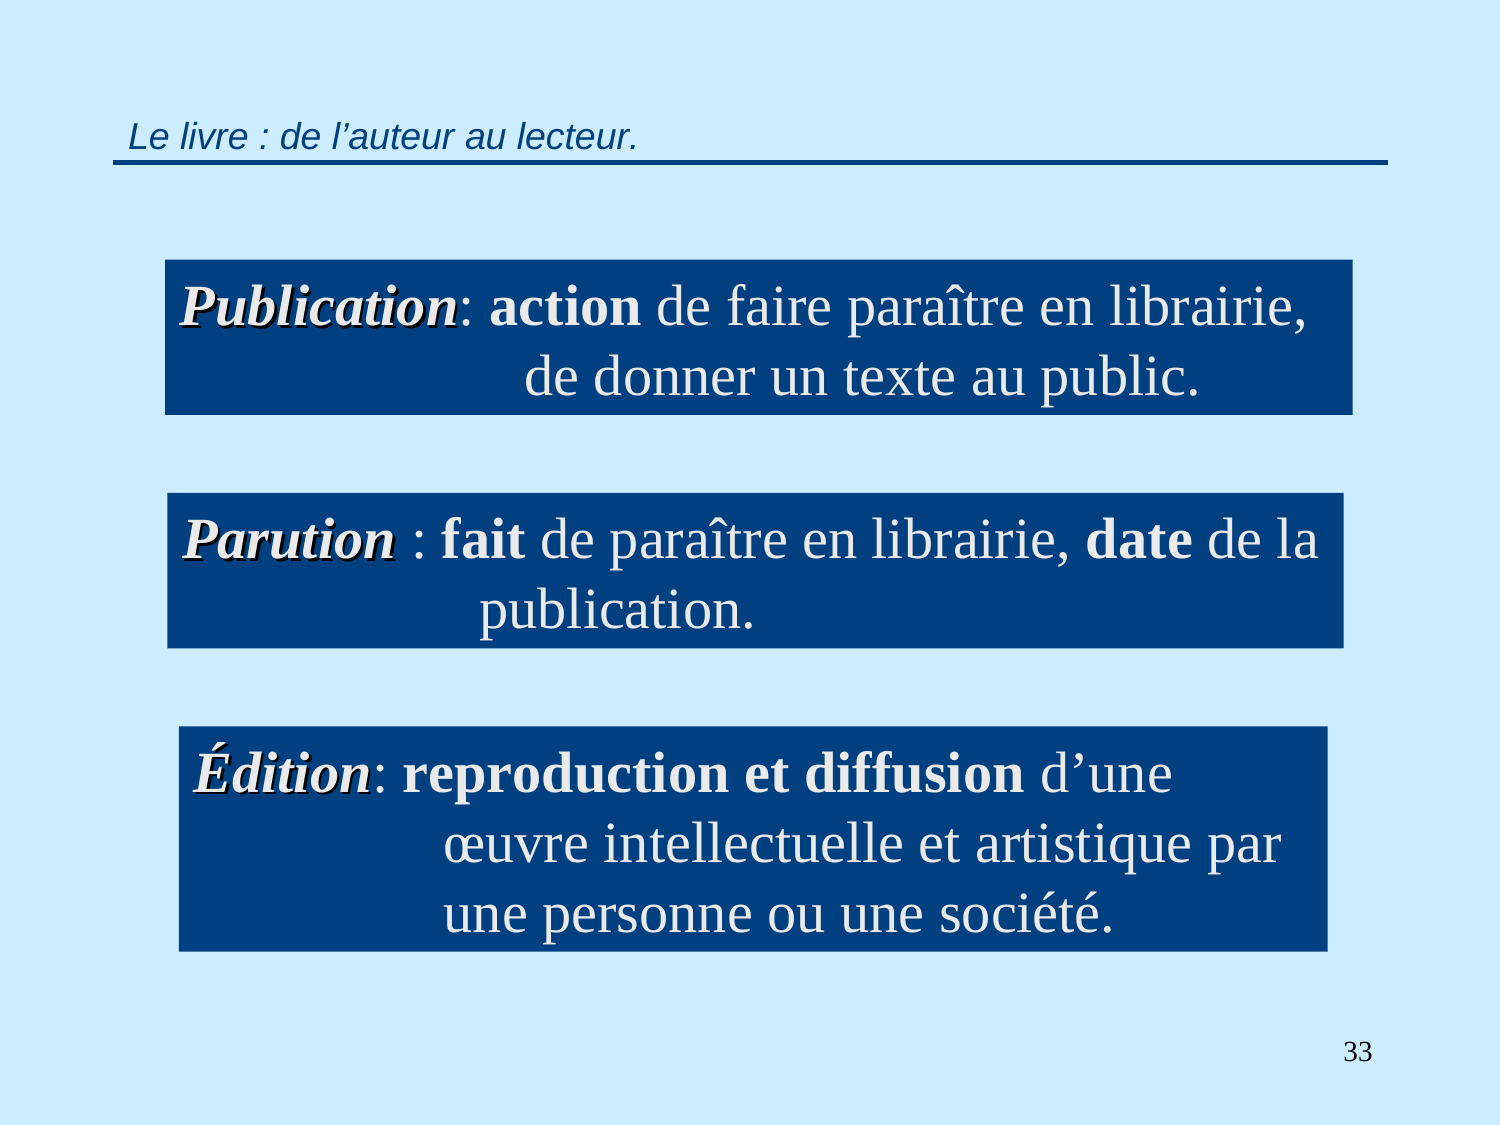

Le livre : de l’auteur au lecteur.
Publication: action de faire paraître en librairie, de donner un texte au public.
Parution : fait de paraître en librairie, date de la publication.
Édition: reproduction et diffusion d’une œuvre intellectuelle et artistique par une personne ou une société.
33